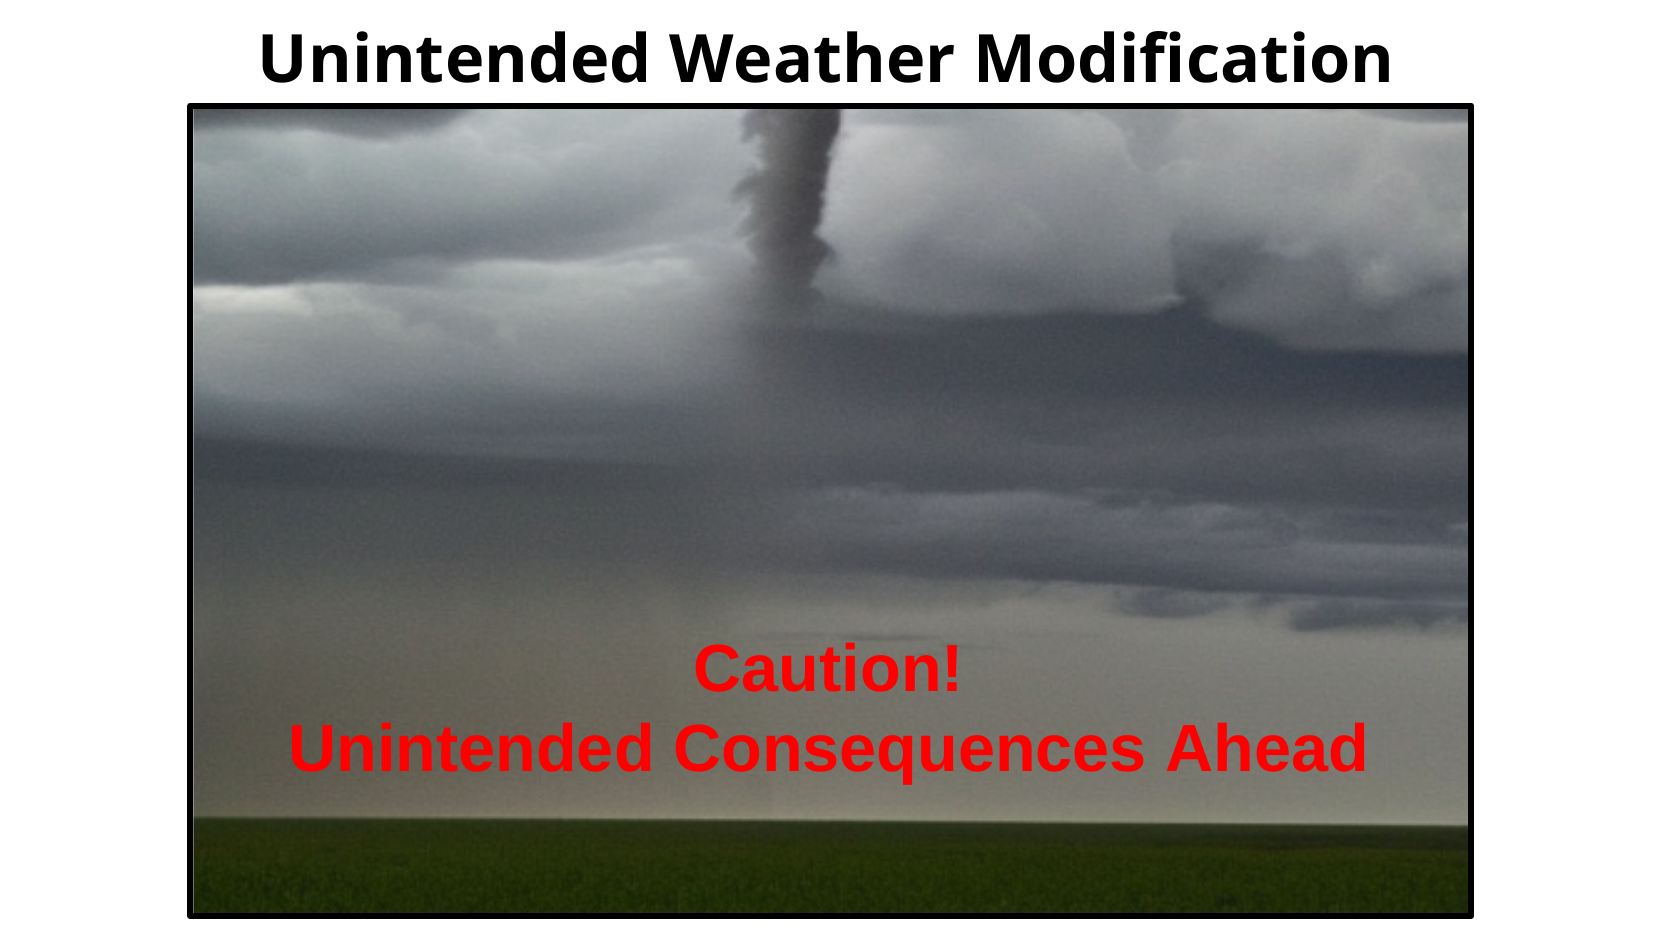

# Unintended Weather Modification
Bloom’s
Caution!
Unintended Consequences Ahead